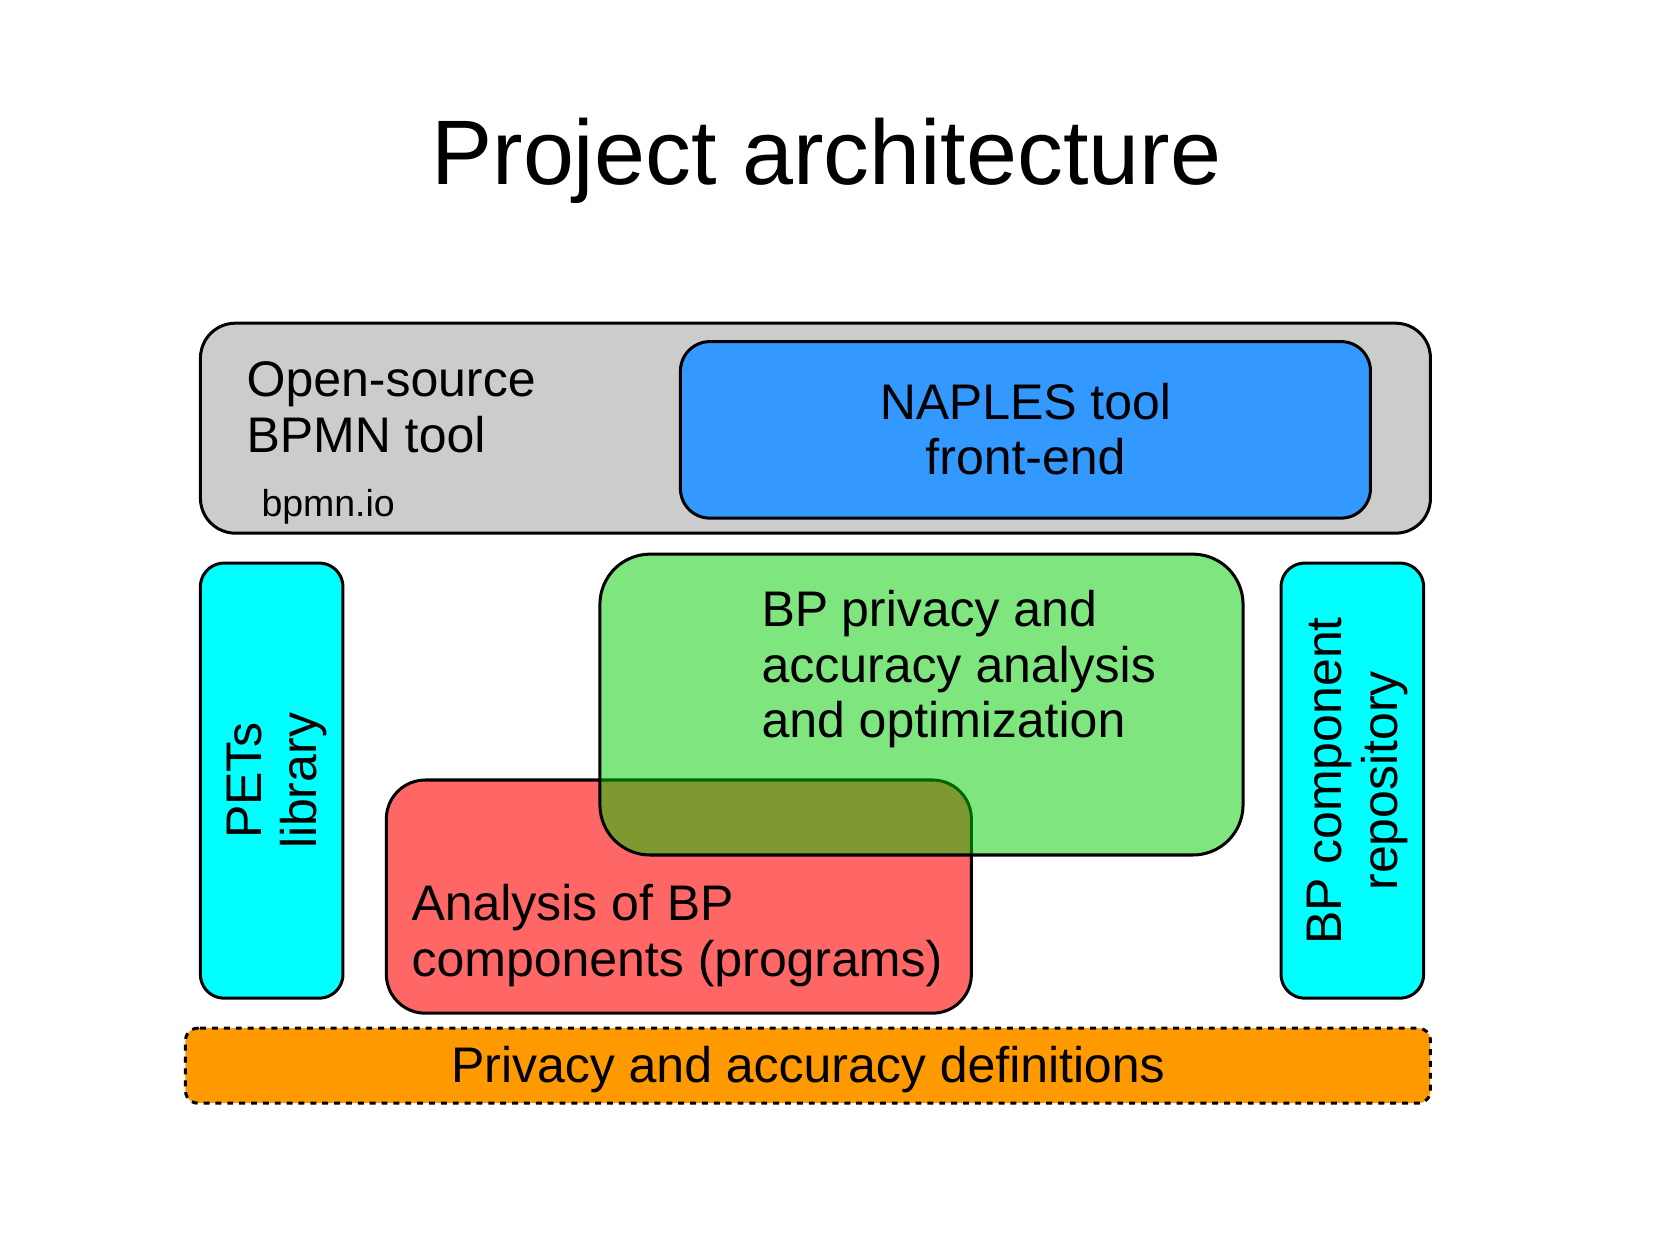

# Project architecture
NAPLES tool
front-end
Open-source
BPMN tool
bpmn.io
BP privacy and accuracy analysis and optimization
PETs
library
BP component
repository
Analysis of BP components (programs)
Privacy and accuracy definitions